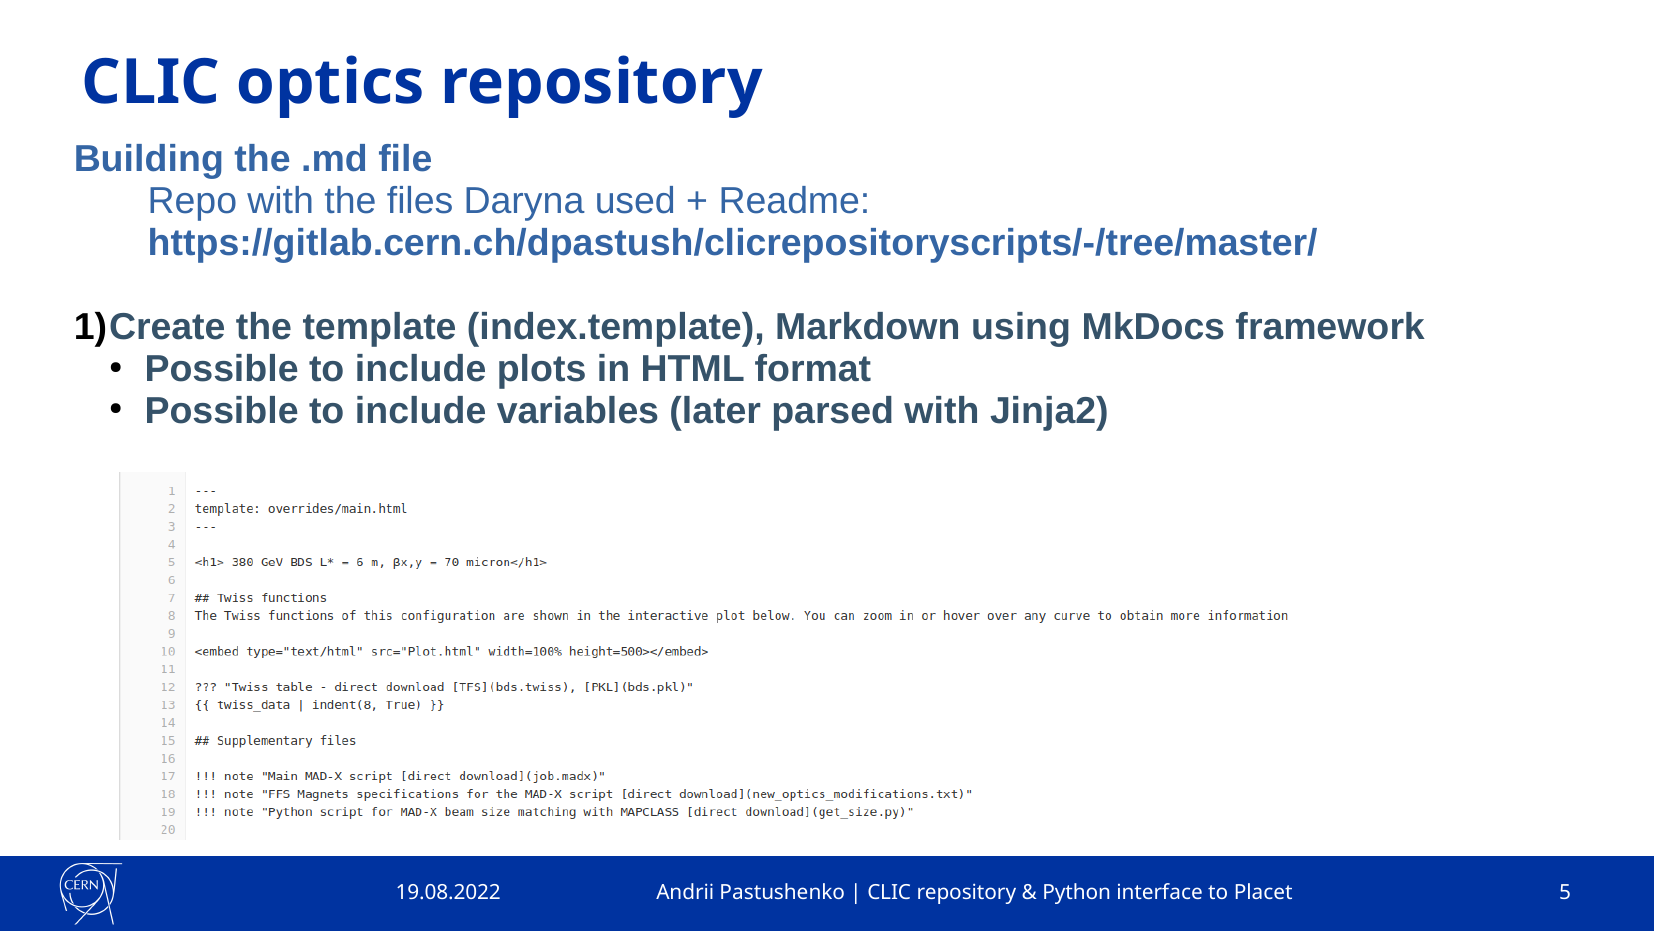

# CLIC optics repository
Building the .md file
	Repo with the files Daryna used + Readme:
	https://gitlab.cern.ch/dpastush/clicrepositoryscripts/-/tree/master/
Create the template (index.template), Markdown using MkDocs framework
Possible to include plots in HTML format
Possible to include variables (later parsed with Jinja2)
19.08.2022
Andrii Pastushenko | CLIC repository & Python interface to Placet
5